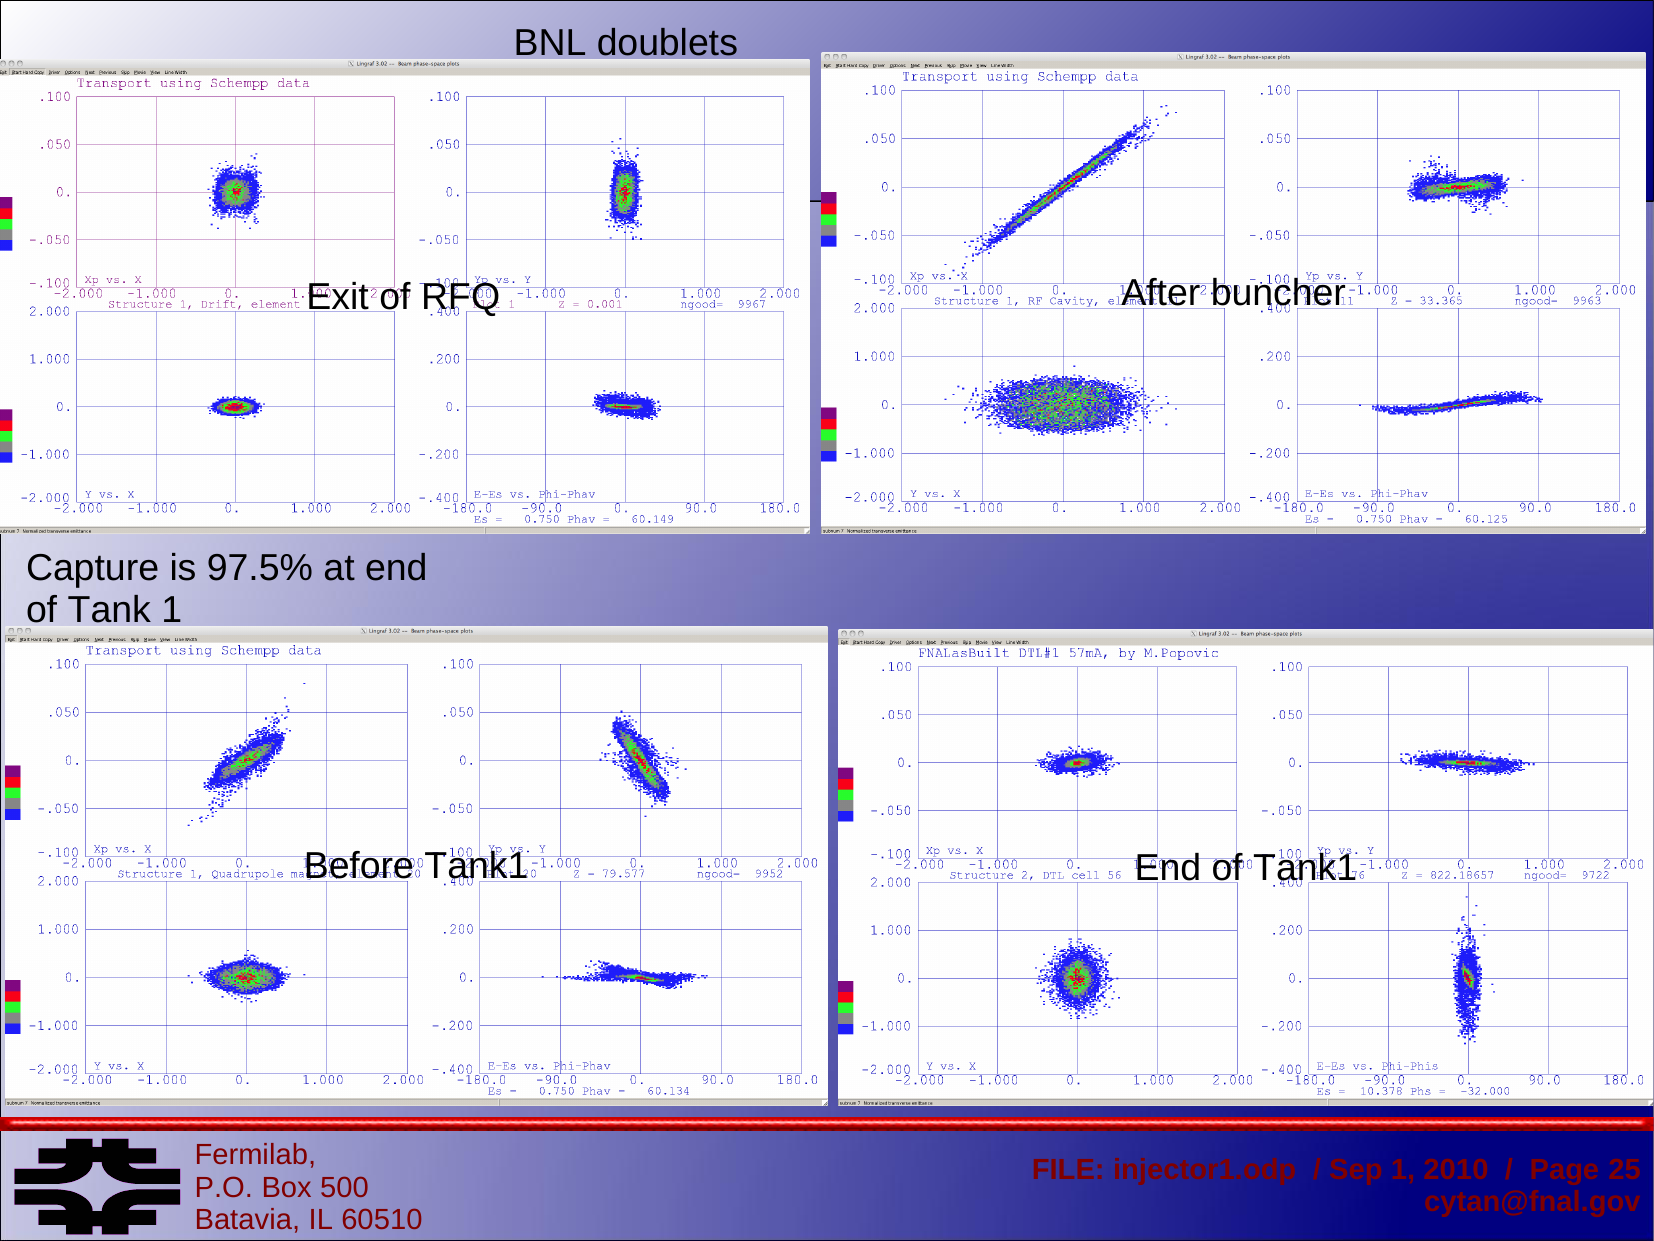

BNL doublets
After buncher
#
Exit of RFQ
Capture is 97.5% at end of Tank 1
Before Tank1
End of Tank1